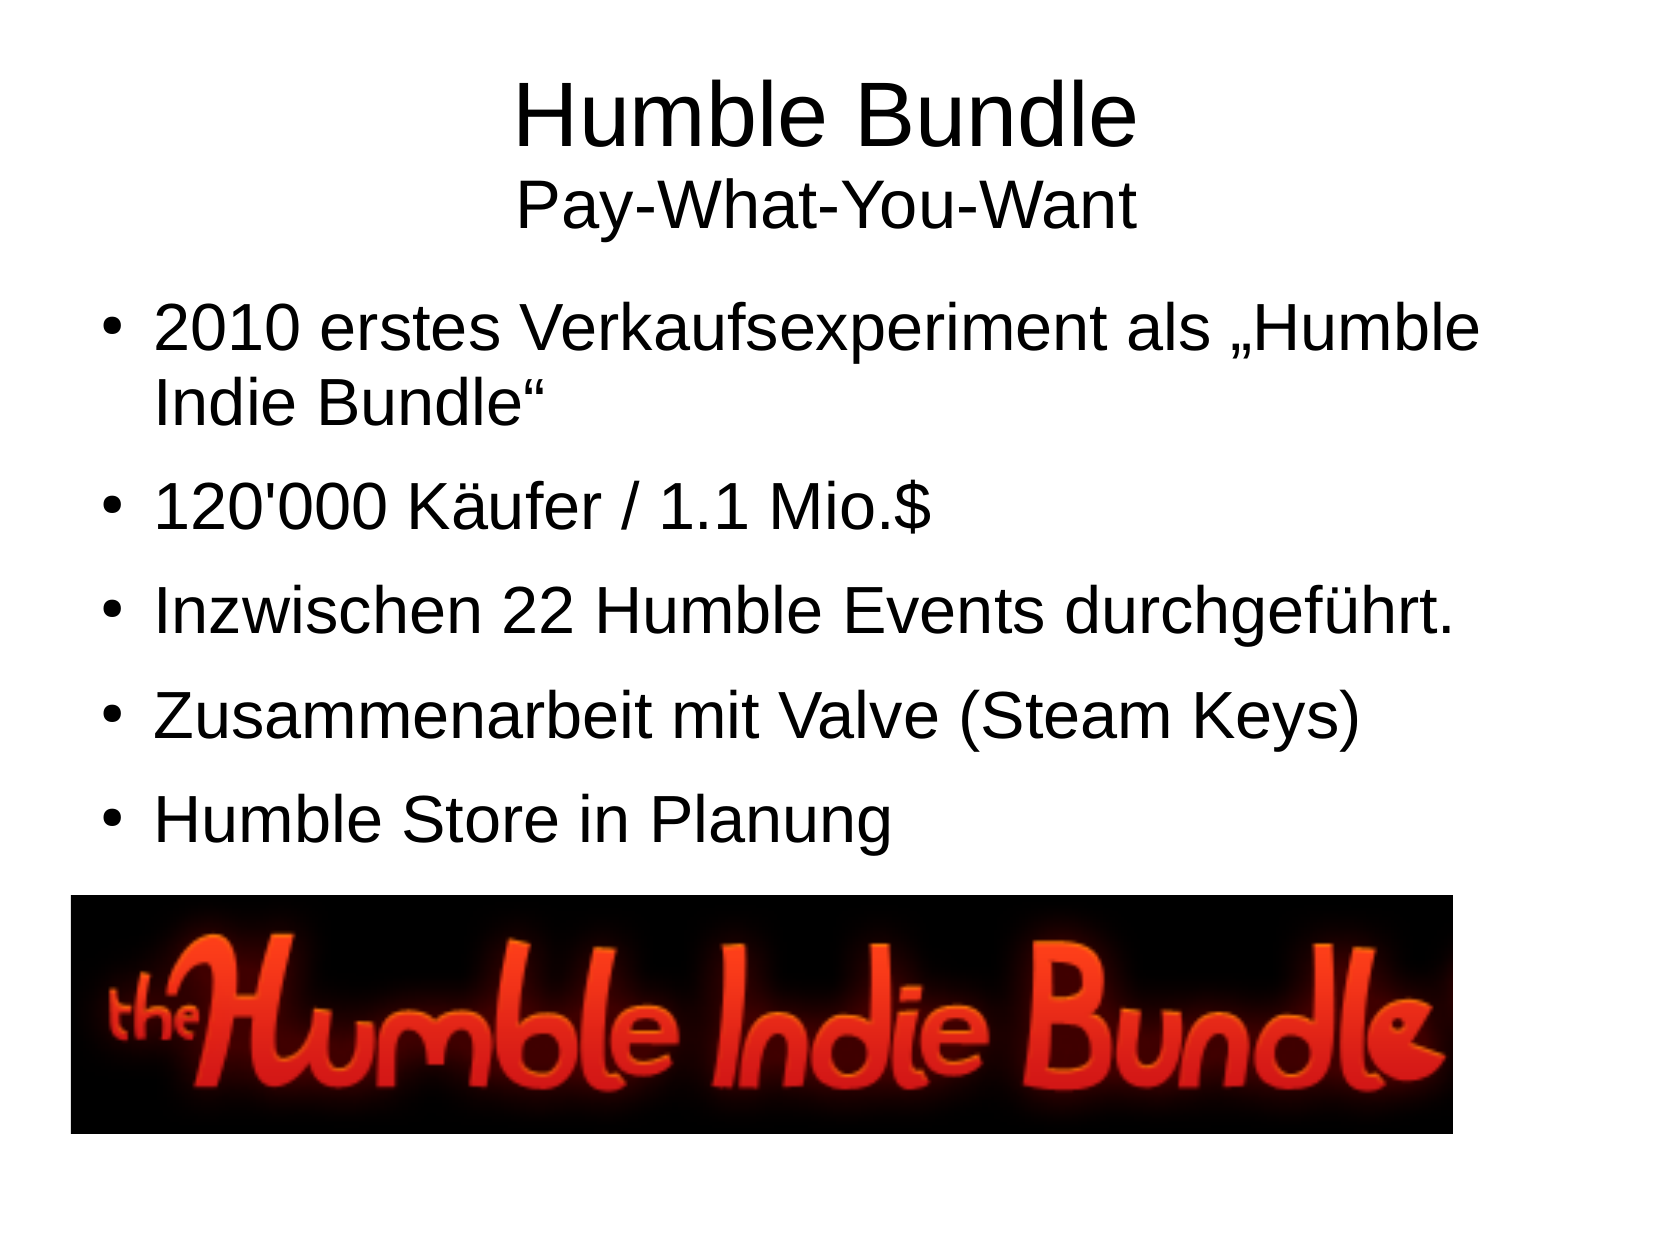

# Humble Bundle Pay-What-You-Want
2010 erstes Verkaufsexperiment als „Humble Indie Bundle“
120'000 Käufer / 1.1 Mio.$
Inzwischen 22 Humble Events durchgeführt.
Zusammenarbeit mit Valve (Steam Keys)
Humble Store in Planung